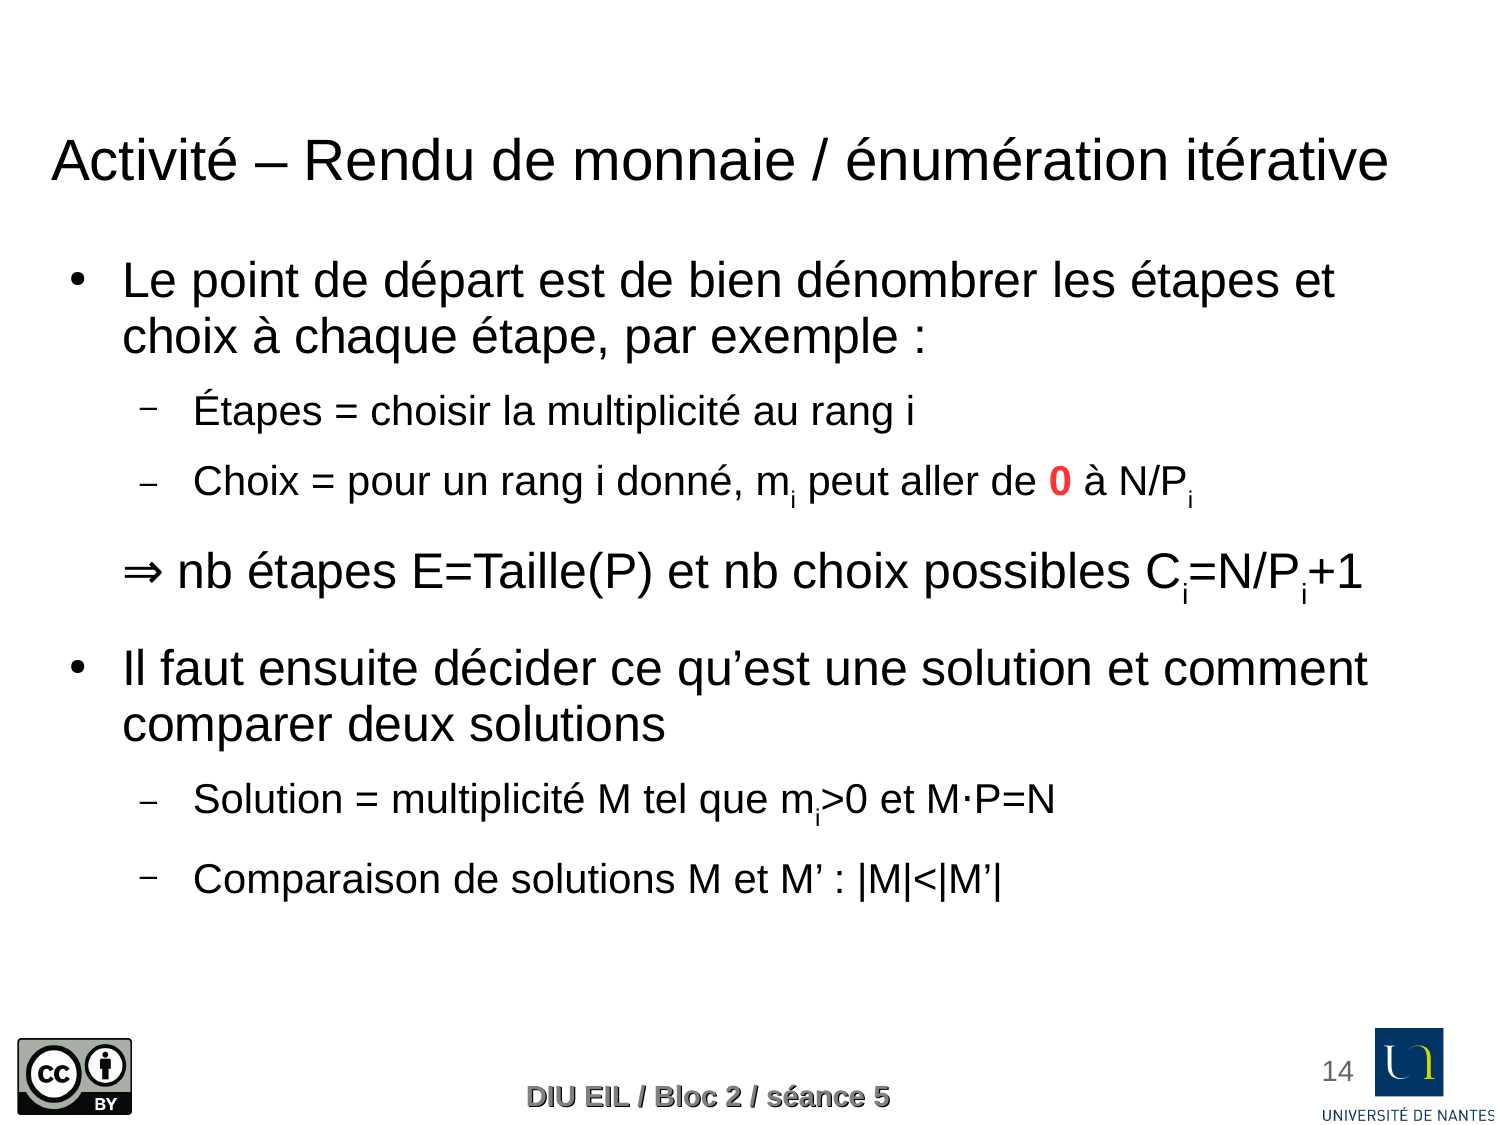

# Activité – Rendu de monnaie / énumération itérative
Le point de départ est de bien dénombrer les étapes et choix à chaque étape, par exemple :
Étapes = choisir la multiplicité au rang i
Choix = pour un rang i donné, mi peut aller de 0 à N/Pi
⇒ nb étapes E=Taille(P) et nb choix possibles Ci=N/Pi+1
Il faut ensuite décider ce qu’est une solution et comment comparer deux solutions
Solution = multiplicité M tel que mi>0 et M⋅P=N
Comparaison de solutions M et M’ : |M|<|M’|
14